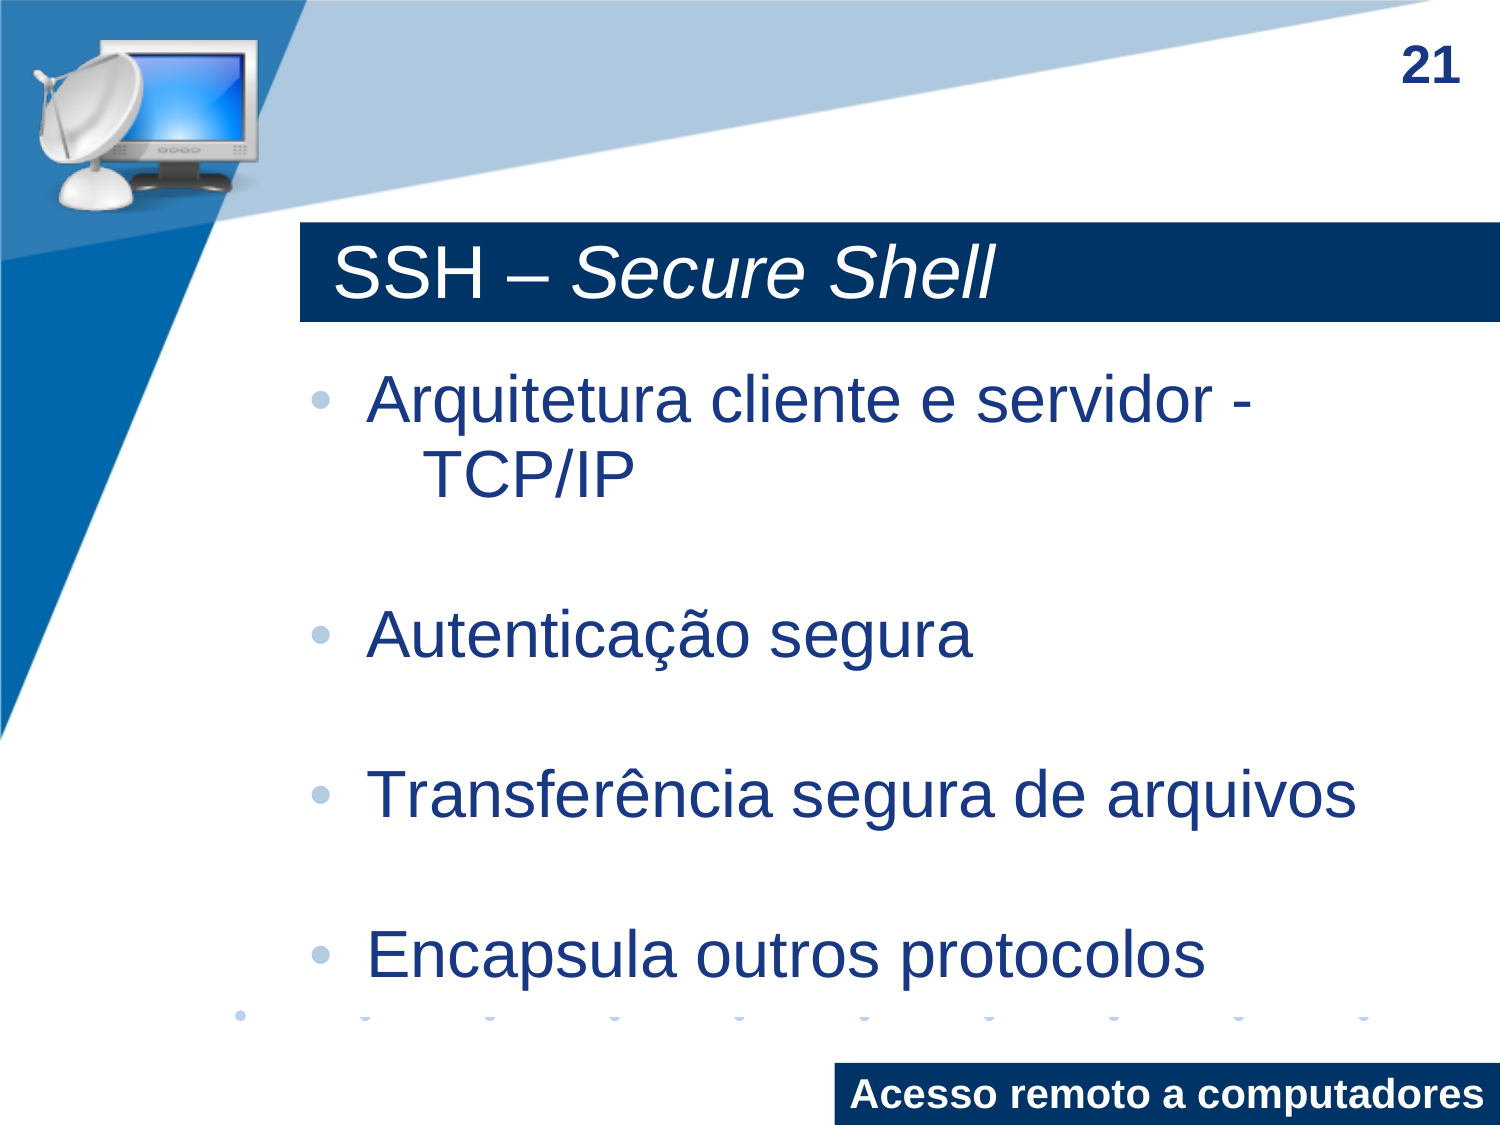

# SSH – Secure Shell
Arquitetura cliente e servidor - TCP/IP
Autenticação segura
Transferência segura de arquivos
Encapsula outros protocolos